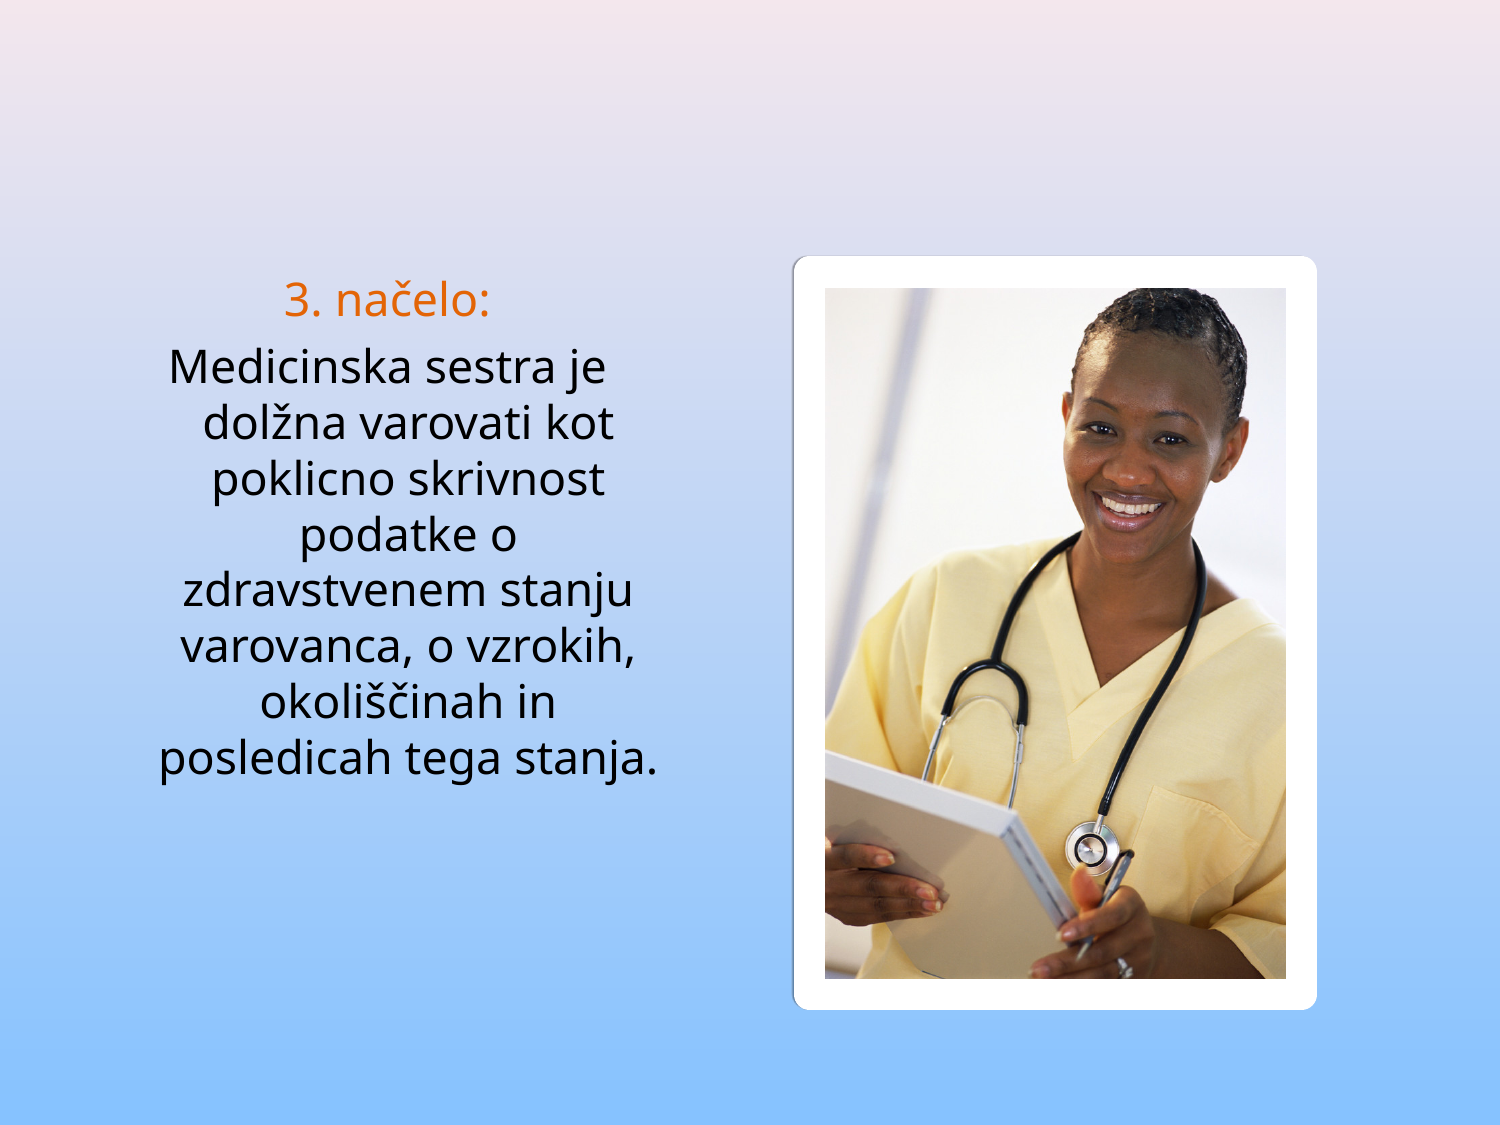

# 3. načelo:
Medicinska sestra je dolžna varovati kot poklicno skrivnost podatke o zdravstvenem stanju varovanca, o vzrokih, okoliščinah in posledicah tega stanja.